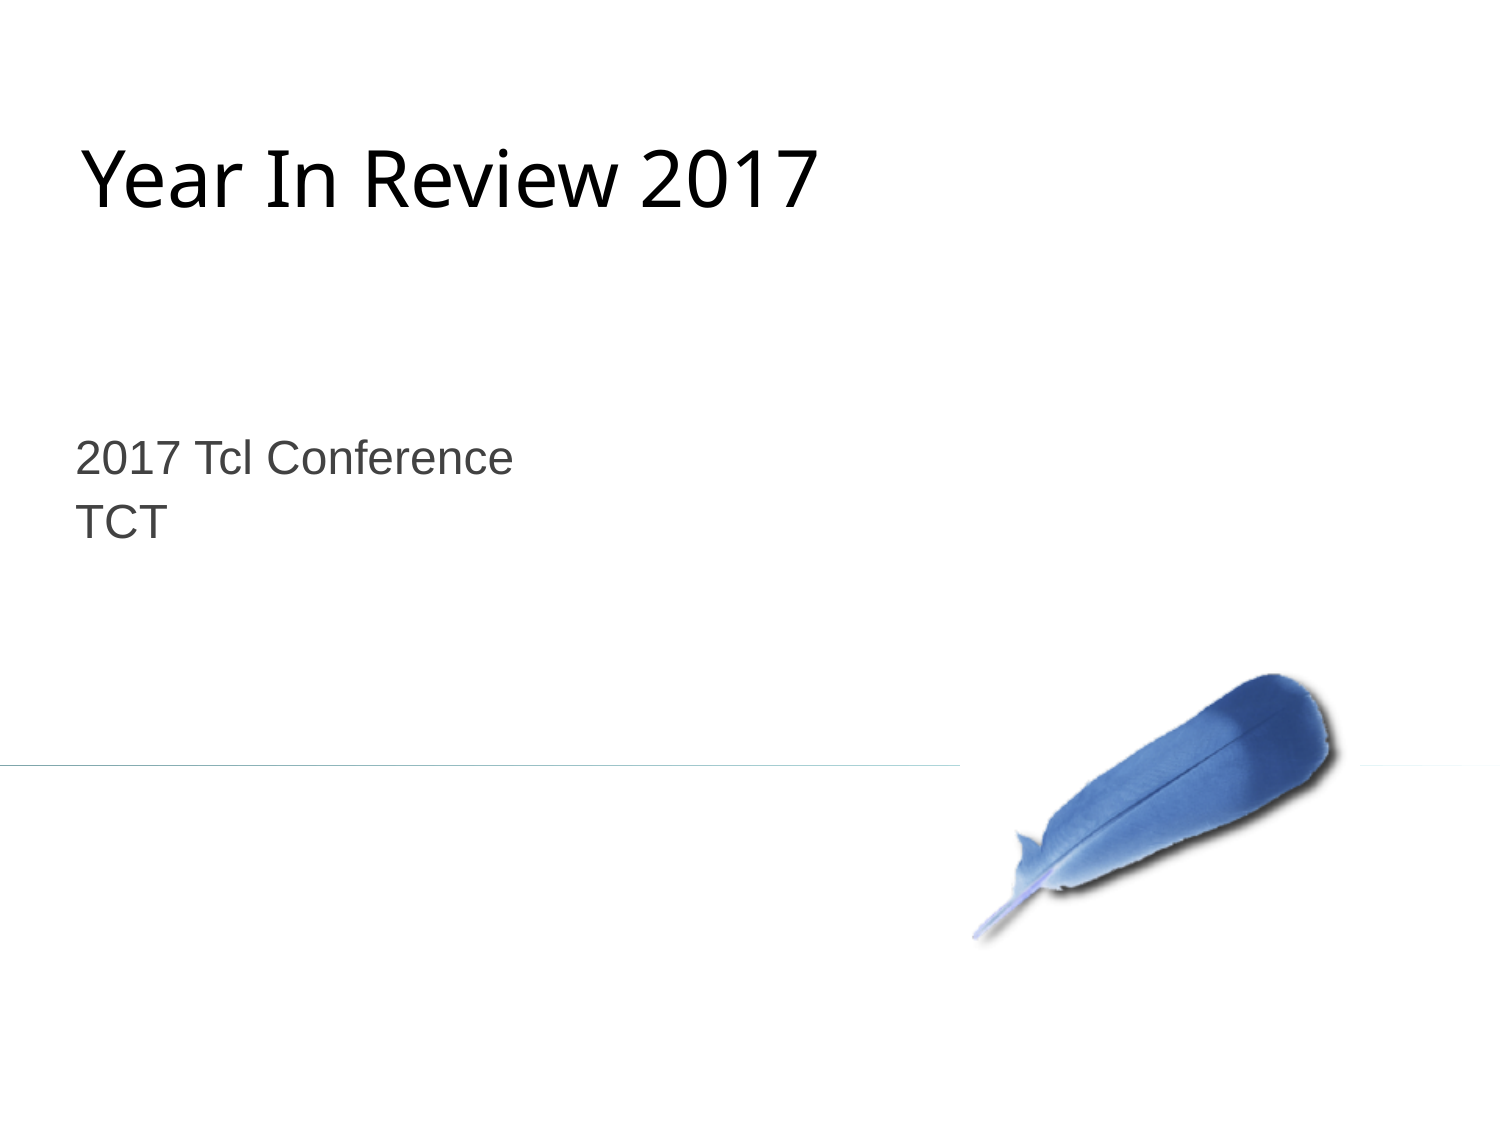

Year In Review 2017
# 2017 Tcl Conference
TCT